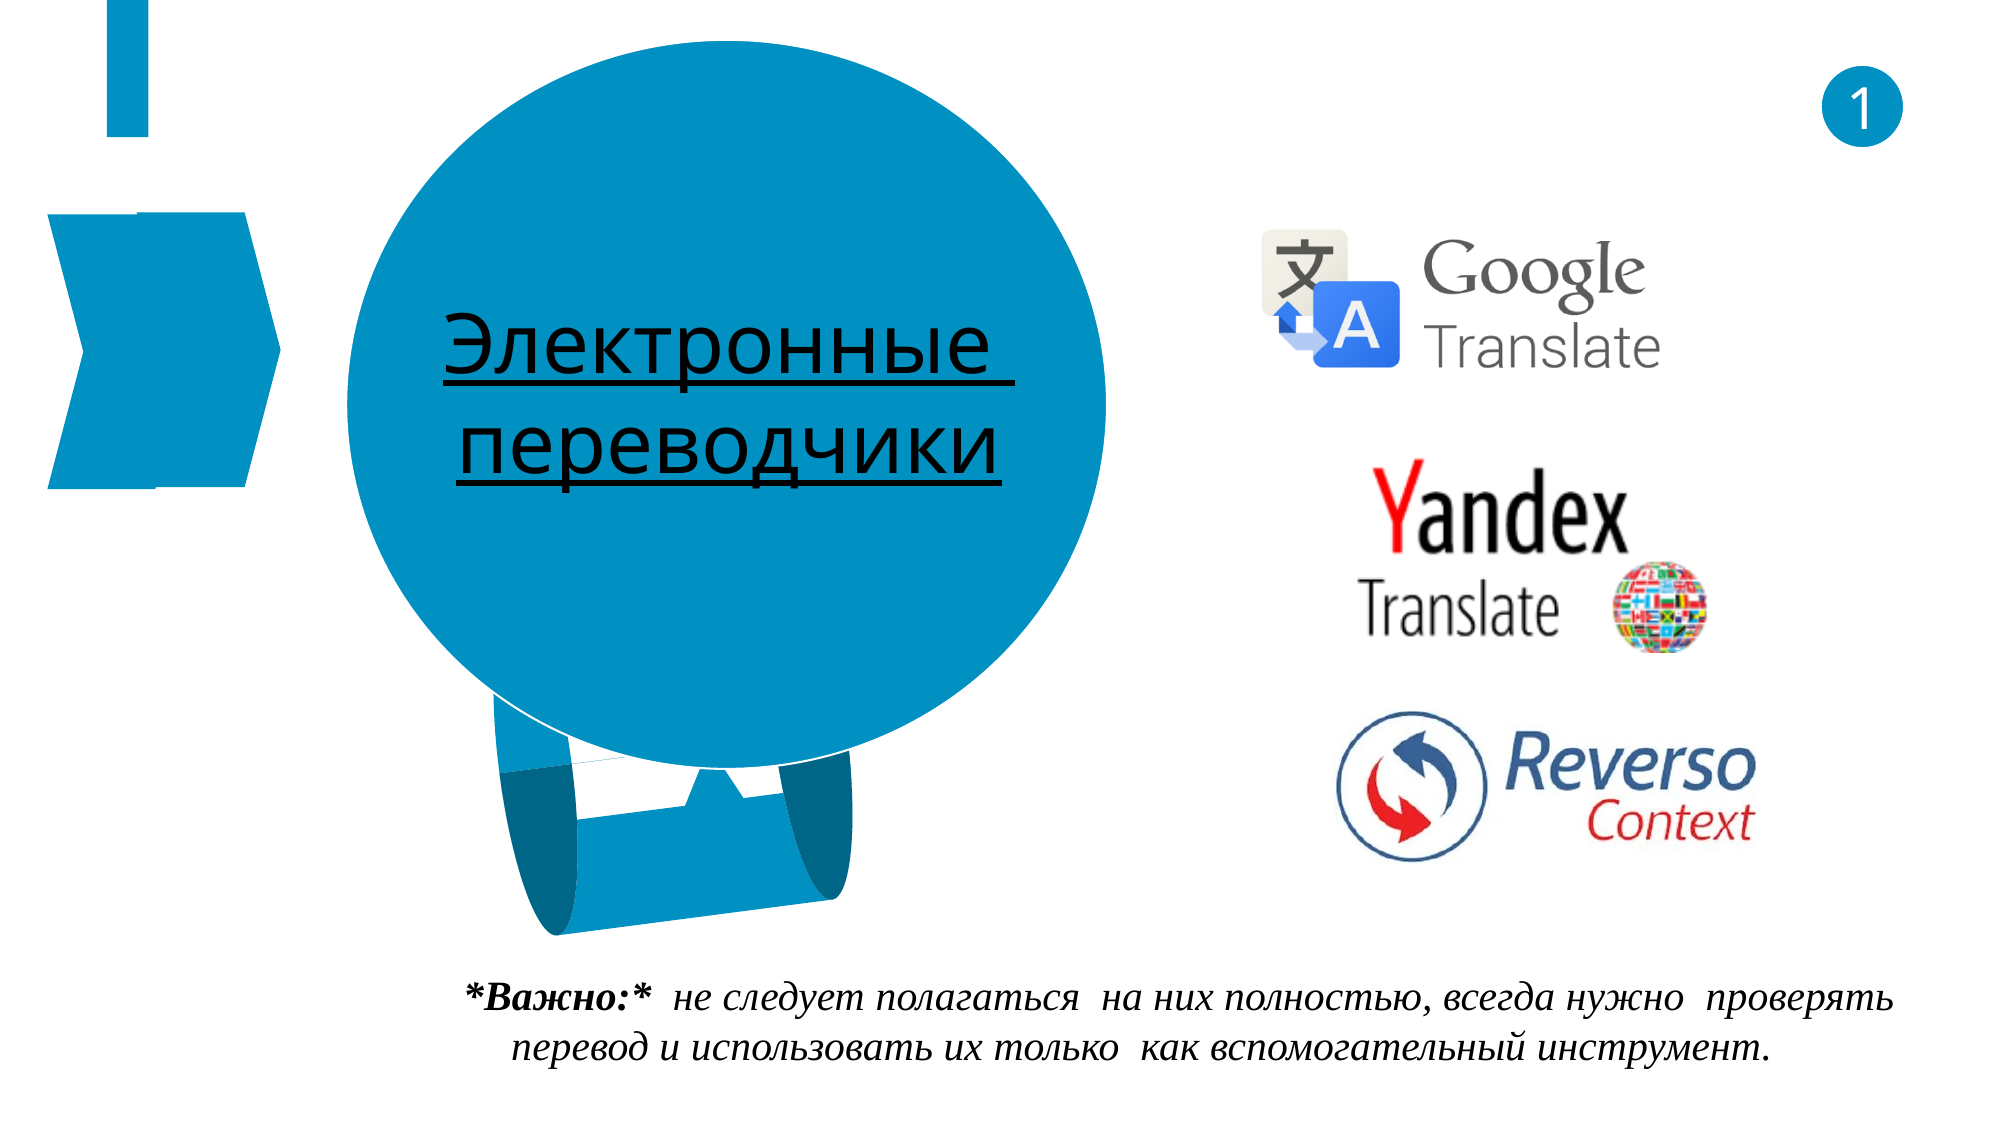

1
Электронные
переводчики
*Важно:* не следует полагаться на них полностью, всегда нужно проверять перевод и использовать их только как вспомогательный инструмент.